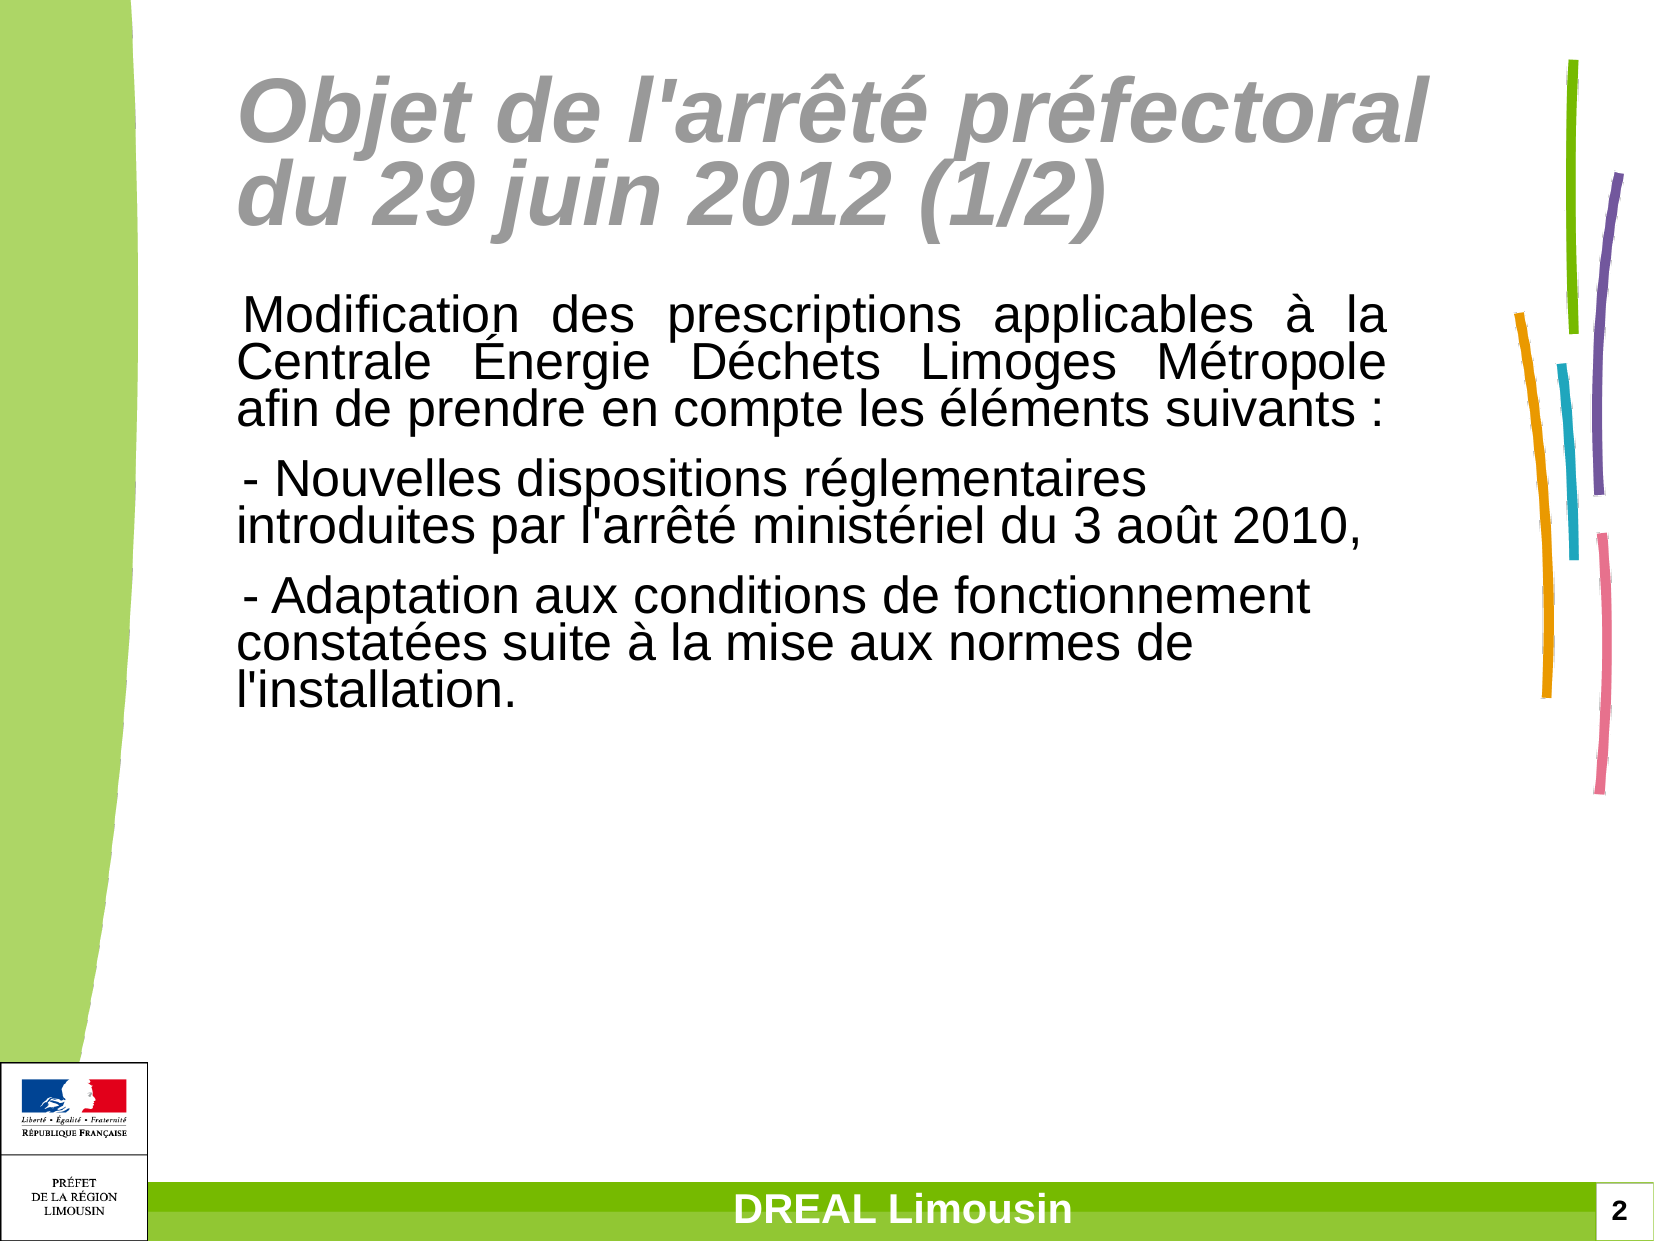

# Objet de l'arrêté préfectoral du 29 juin 2012 (1/2)
Modification des prescriptions applicables à la Centrale Énergie Déchets Limoges Métropole afin de prendre en compte les éléments suivants :
- Nouvelles dispositions réglementaires introduites par l'arrêté ministériel du 3 août 2010,
- Adaptation aux conditions de fonctionnement constatées suite à la mise aux normes de l'installation.
2
Assemblée générale DREAL lundi 25 mai 2009